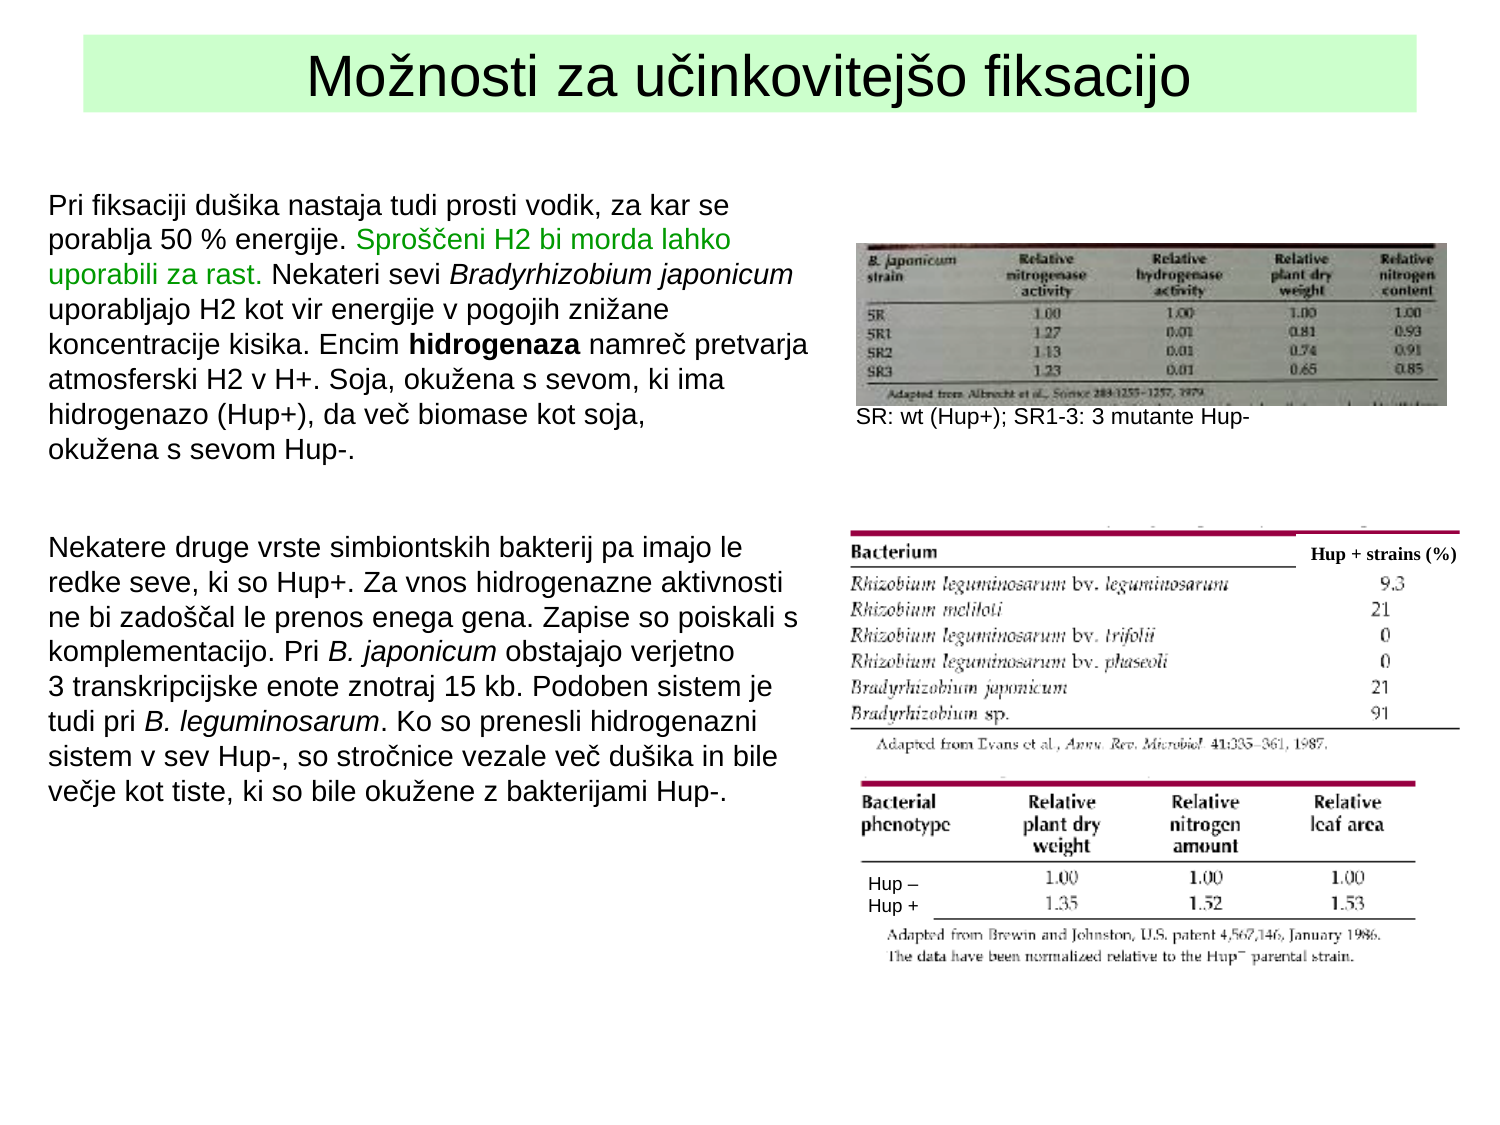

Možnosti za učinkovitejšo fiksacijo
Pri fiksaciji dušika nastaja tudi prosti vodik, za kar se
porablja 50 % energije. Sproščeni H2 bi morda lahko
uporabili za rast. Nekateri sevi Bradyrhizobium japonicum
uporabljajo H2 kot vir energije v pogojih znižane
koncentracije kisika. Encim hidrogenaza namreč pretvarja
atmosferski H2 v H+. Soja, okužena s sevom, ki ima
hidrogenazo (Hup+), da več biomase kot soja, 		 SR: wt (Hup+); SR1-3: 3 mutante Hup-
okužena s sevom Hup-.
Nekatere druge vrste simbiontskih bakterij pa imajo le
redke seve, ki so Hup+. Za vnos hidrogenazne aktivnosti
ne bi zadoščal le prenos enega gena. Zapise so poiskali s
komplementacijo. Pri B. japonicum obstajajo verjetno
3 transkripcijske enote znotraj 15 kb. Podoben sistem je
tudi pri B. leguminosarum. Ko so prenesli hidrogenazni
sistem v sev Hup-, so stročnice vezale več dušika in bile
večje kot tiste, ki so bile okužene z bakterijami Hup-.
Hup –
Hup +
Hup + strains (%)